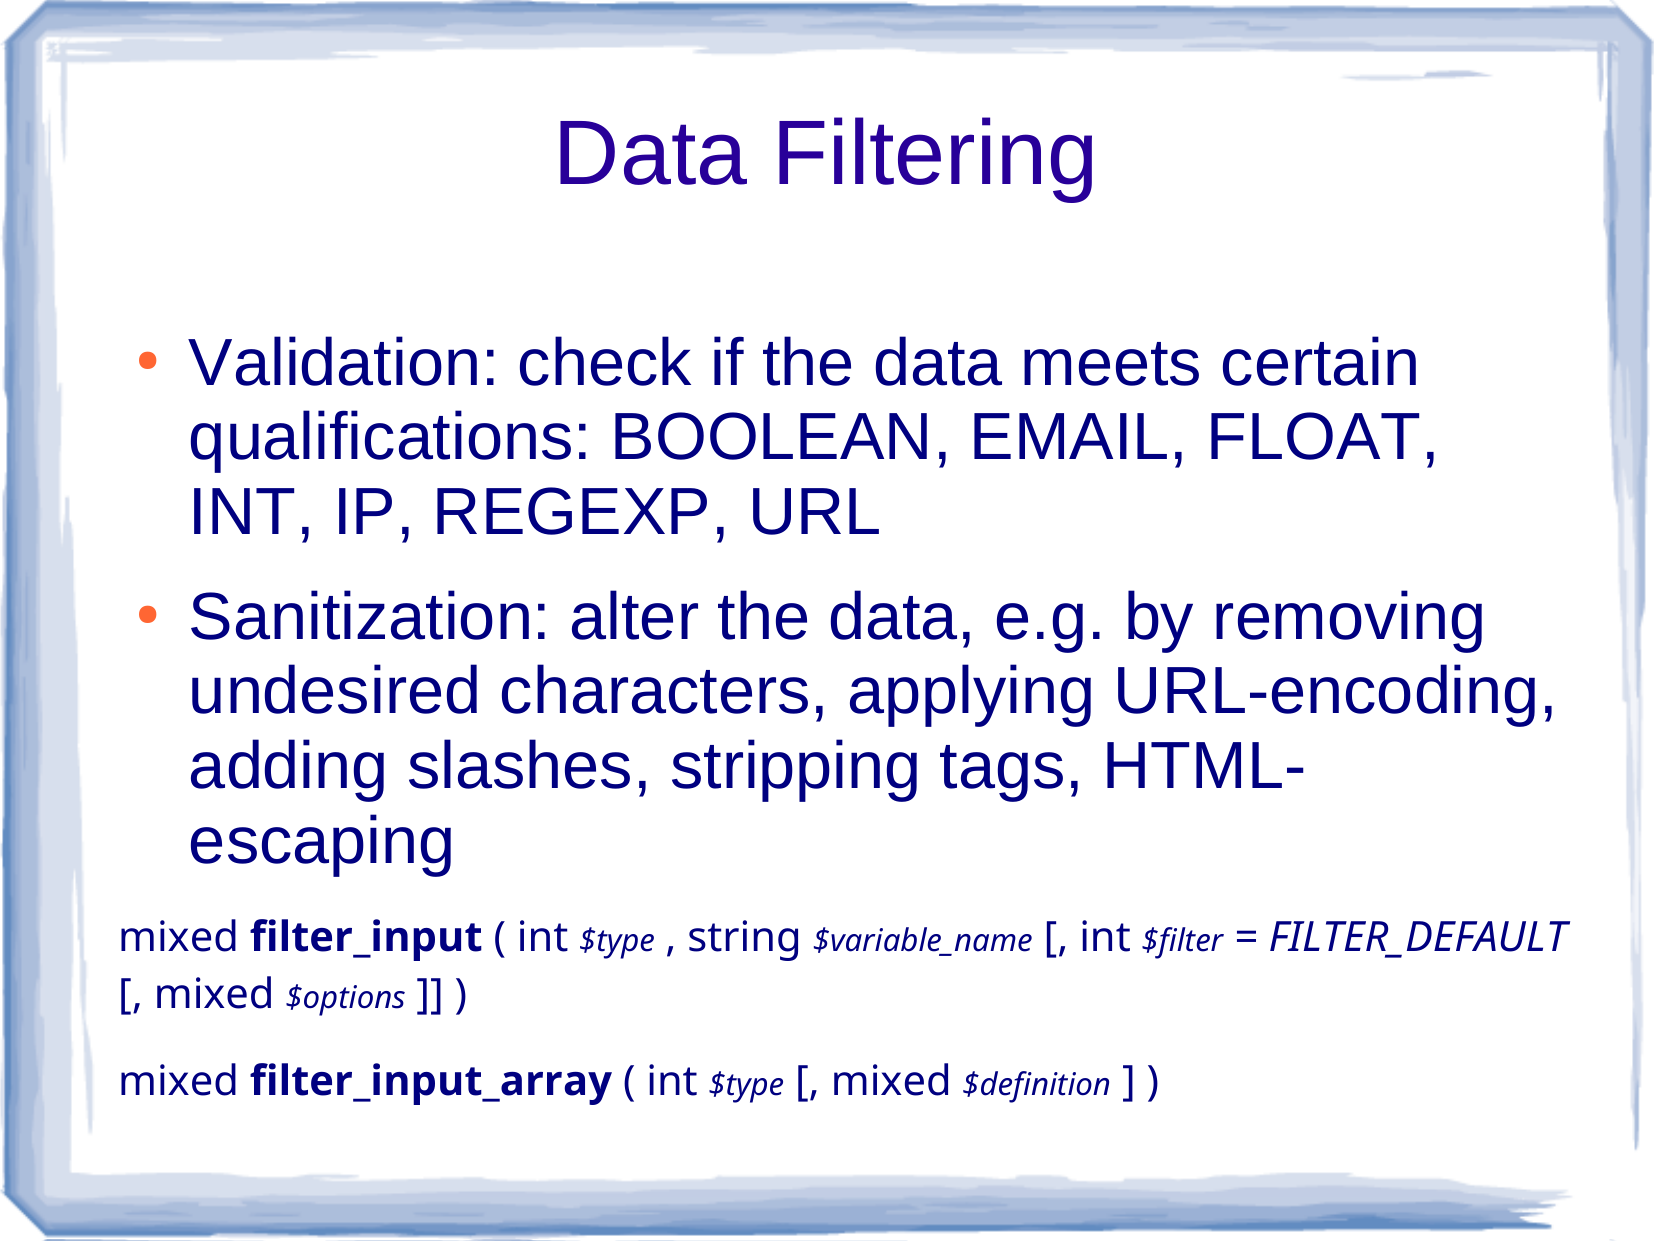

# Data Filtering
Validation: check if the data meets certain qualifications: BOOLEAN, EMAIL, FLOAT, INT, IP, REGEXP, URL
Sanitization: alter the data, e.g. by removing undesired characters, applying URL-encoding, adding slashes, stripping tags, HTML-escaping
mixed filter_input ( int $type , string $variable_name [, int $filter = FILTER_DEFAULT [, mixed $options ]] )
mixed filter_input_array ( int $type [, mixed $definition ] )